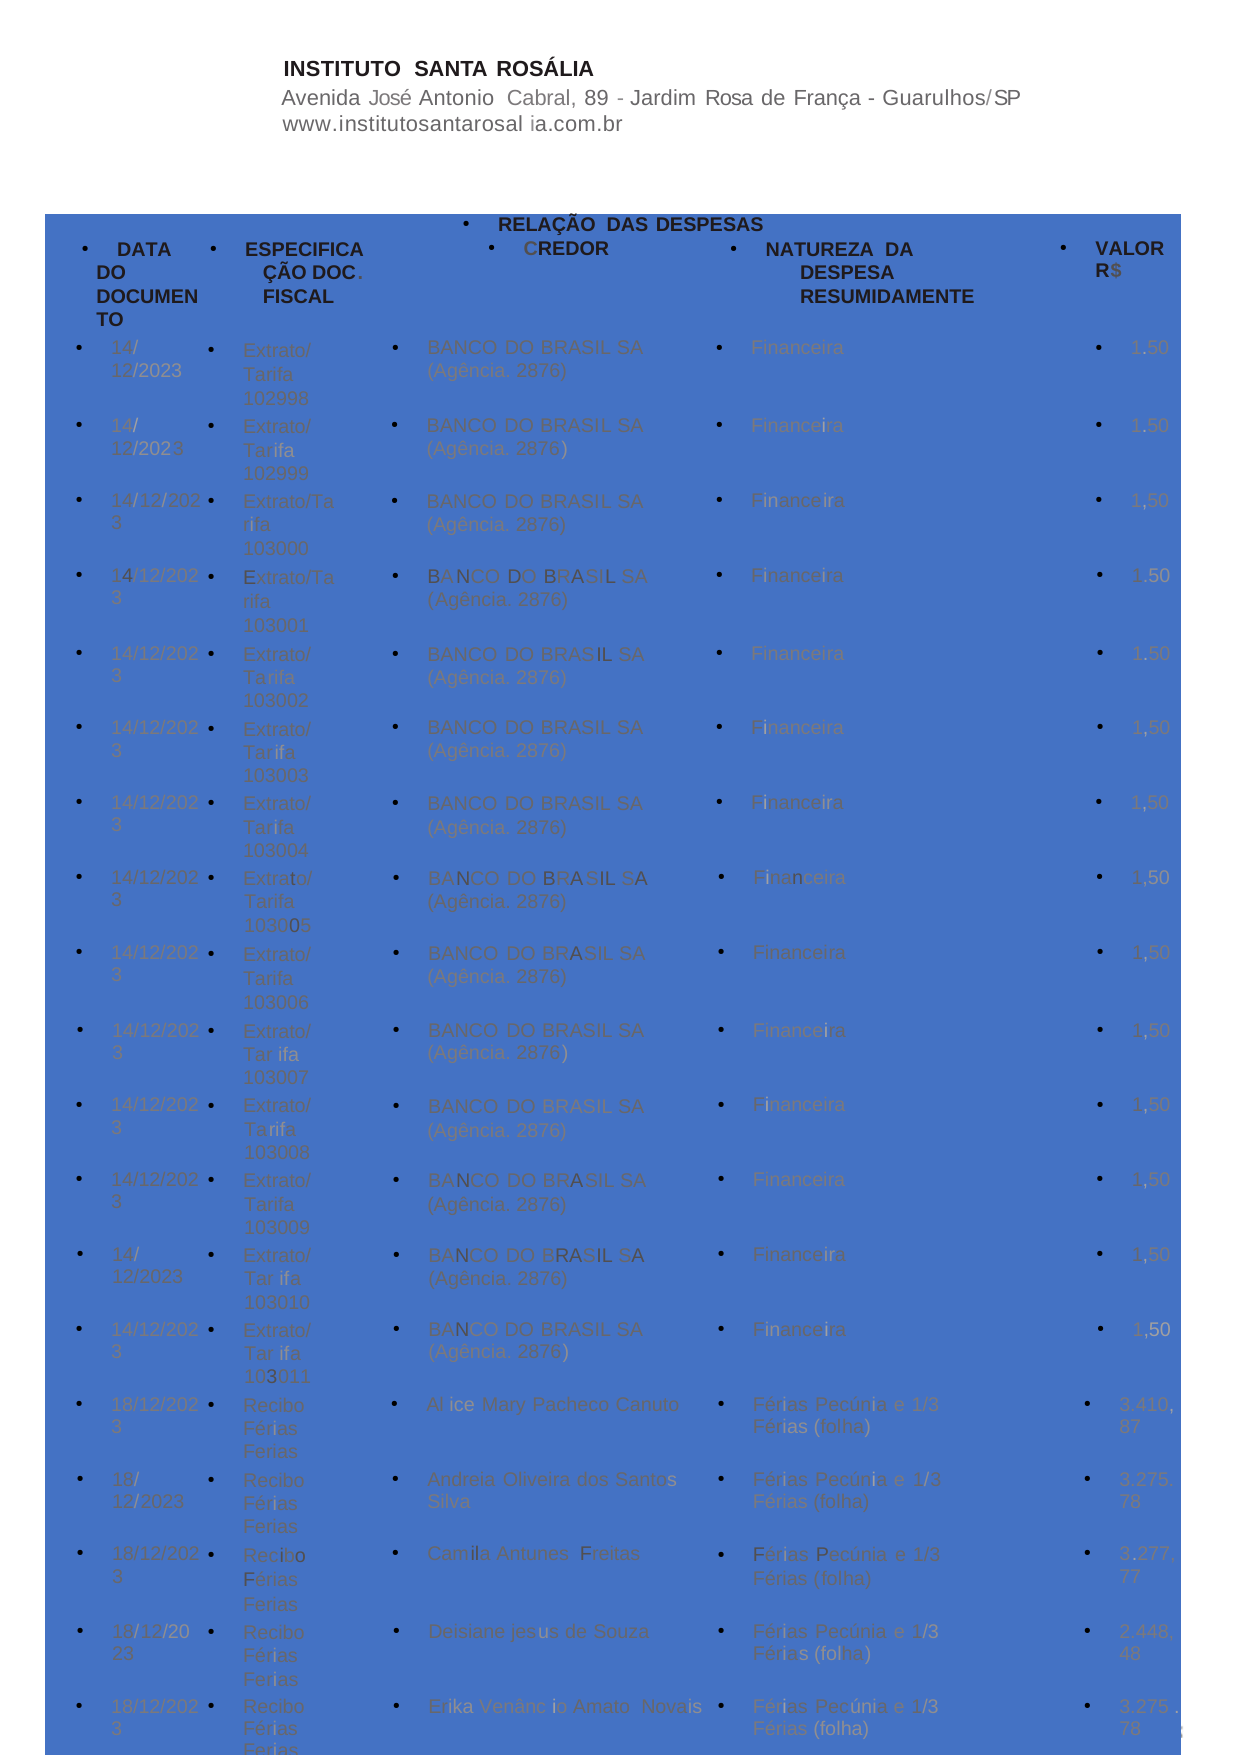

INSTITUTO SANTA ROSÁLIA
Avenida José Antonio Cabral, 89 - Jardim Rosa de França - Guarulhos/SP www.institutosantarosal ia.com.br
| RELAÇÃO DAS DESPESAS | | | | |
| --- | --- | --- | --- | --- |
| DATA DO DOCUMENTO | ESPECIFICAÇÃO DOC. FISCAL | CREDOR | NATUREZA DA DESPESA RESUMIDAMENTE | VALOR R$ |
| 14/ 12/2023 | Extrato/Tarifa 102998 | BANCO DO BRASIL SA (Agência. 2876) | Financeira | 1.50 |
| 14/ 12/2023 | Extrato/Tarifa 102999 | BANCO DO BRASIL SA (Agência. 2876) | Financeira | 1.50 |
| 14/12/2023 | Extrato/Ta rifa 103000 | BANCO DO BRASIL SA (Agência. 2876) | Financeira | 1,50 |
| 14/12/2023 | Extrato/Ta rifa 103001 | BANCO DO BRASIL SA (Agência. 2876) | Financeira | 1.50 |
| 14/12/2023 | Extrato/Tarifa 103002 | BANCO DO BRASIL SA (Agência. 2876) | Financeira | 1.50 |
| 14/12/2023 | Extrato/Tarifa 103003 | BANCO DO BRASIL SA (Agência. 2876) | Financeira | 1,50 |
| 14/12/2023 | Extrato/Tarifa 103004 | BANCO DO BRASIL SA (Agência. 2876) | Financeira | 1,50 |
| 14/12/2023 | Extrato/Tarifa 103005 | BANCO DO BRASIL SA (Agência. 2876) | Financeira | 1,50 |
| 14/12/2023 | Extrato/Tarifa 103006 | BANCO DO BRASIL SA (Agência. 2876) | Financeira | 1,50 |
| 14/12/2023 | Extrato/Tar ifa 103007 | BANCO DO BRASIL SA (Agência. 2876) | Financeira | 1,50 |
| 14/12/2023 | Extrato/Tarifa 103008 | BANCO DO BRASIL SA (Agência. 2876) | Financeira | 1,50 |
| 14/12/2023 | Extrato/Tarifa 103009 | BANCO DO BRASIL SA (Agência. 2876) | Financeira | 1,50 |
| 14/ 12/2023 | Extrato/Tar ifa 103010 | BANCO DO BRASIL SA (Agência. 2876) | Financeira | 1,50 |
| 14/12/2023 | Extrato/Tar ifa 103011 | BANCO DO BRASIL SA (Agência. 2876) | Financeira | 1,50 |
| 18/12/2023 | Recibo Férias Ferias | Al ice Mary Pacheco Canuto | Férias Pecúnia e 1/3 Férias (folha) | 3.410,87 |
| 18/ 12/2023 | Recibo Férias Ferias | Andreia Oliveira dos Santos Silva | Férias Pecúnia e 1/3 Férias (folha) | 3.275.78 |
| 18/12/2023 | Recibo Férias Ferias | Camila Antunes Freitas | Férias Pecúnia e 1/3 Férias (folha) | 3.277,77 |
| 18/12/2023 | Recibo Férias Ferias | Deisiane jesus de Souza | Férias Pecúnia e 1/3 Férias (folha) | 2.448,48 |
| 18/12/2023 | Recibo Férias Ferias | Erika Venânc io Amato Novais | Férias Pecúnia e 1/3 Férias (folha) | 3.275 .78 |
| 18/12/2023 | Recibo Férias Ferias | Fernanda do Nascimento Rodrigues Moncao | Férias Pecúnia e 1/3 Férias (folha) | 4 .544,31 |
| 18/12/2023 | Recibo Férias Ferias | Luzinete de Sousa Moura Santos | Férias Pecúnia e 1/3 Férias (folha) | 2 .287 ,93 |
| 18/ 12/2023 | Recibo Férias Ferias | Luzinete de Sousa Moura Santos | Férias Pecúnia e 1/ 3 Férias (folha) | 1.152,77 |